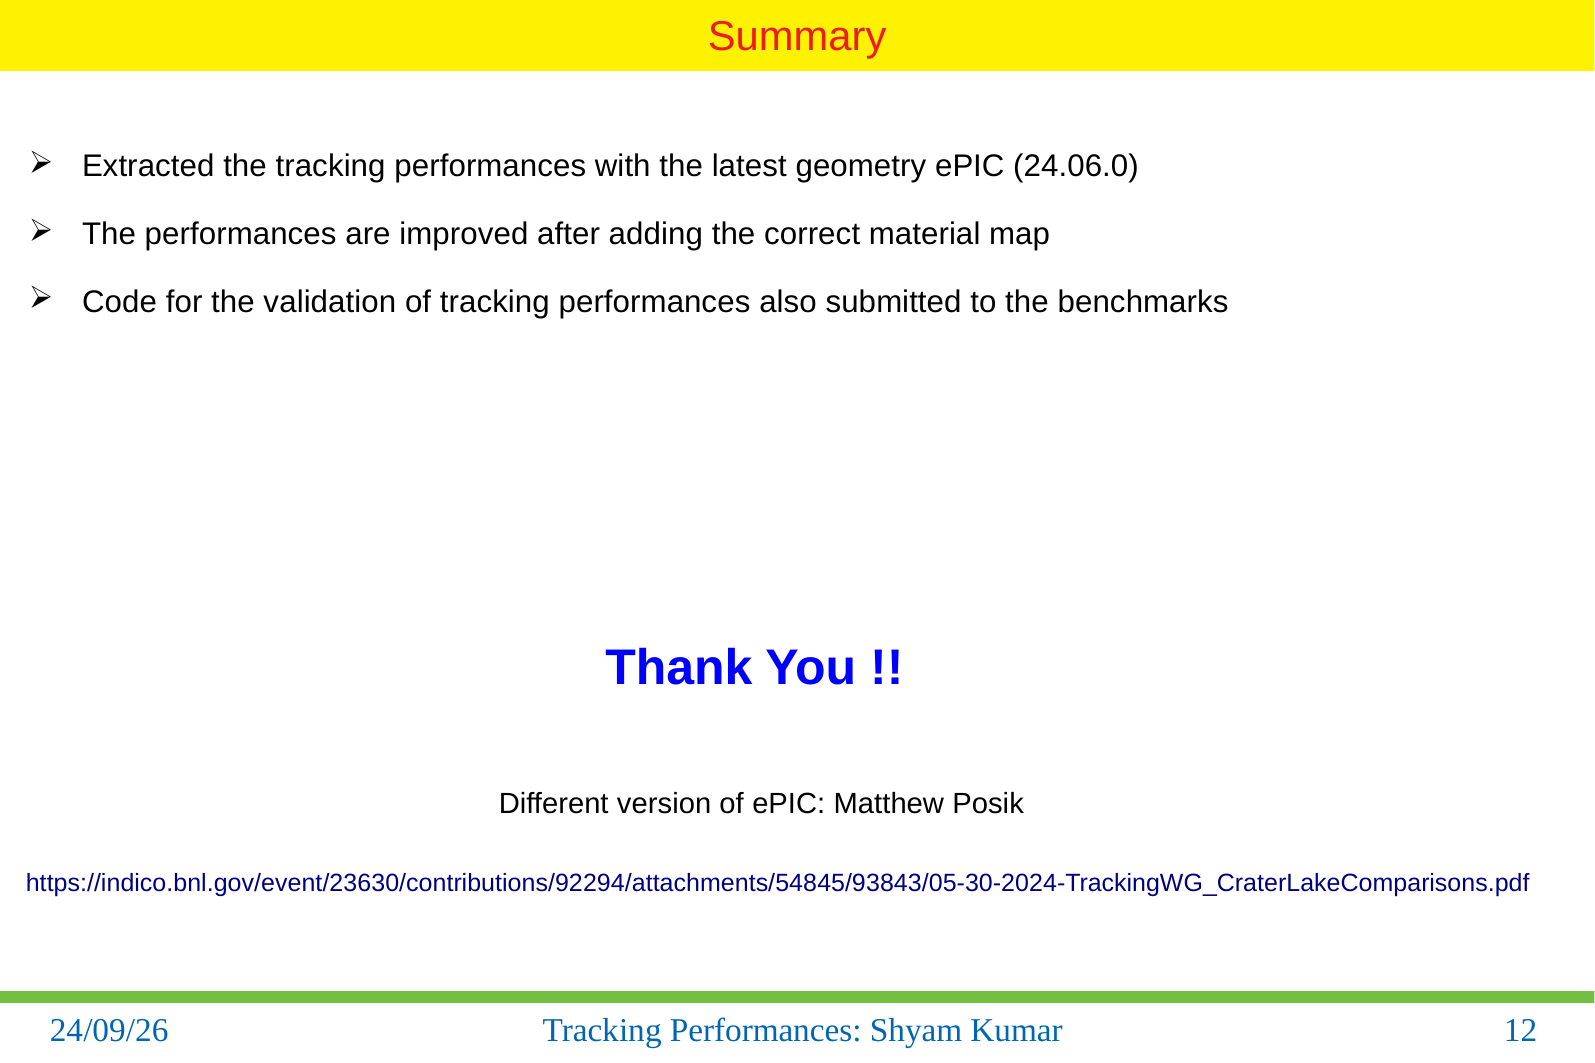

# Summary
Extracted the tracking performances with the latest geometry ePIC (24.06.0)
The performances are improved after adding the correct material map
Code for the validation of tracking performances also submitted to the benchmarks
Thank You !!
Different version of ePIC: Matthew Posik
https://indico.bnl.gov/event/23630/contributions/92294/attachments/54845/93843/05-30-2024-TrackingWG_CraterLakeComparisons.pdf
Tracking Performances: Shyam Kumar
12